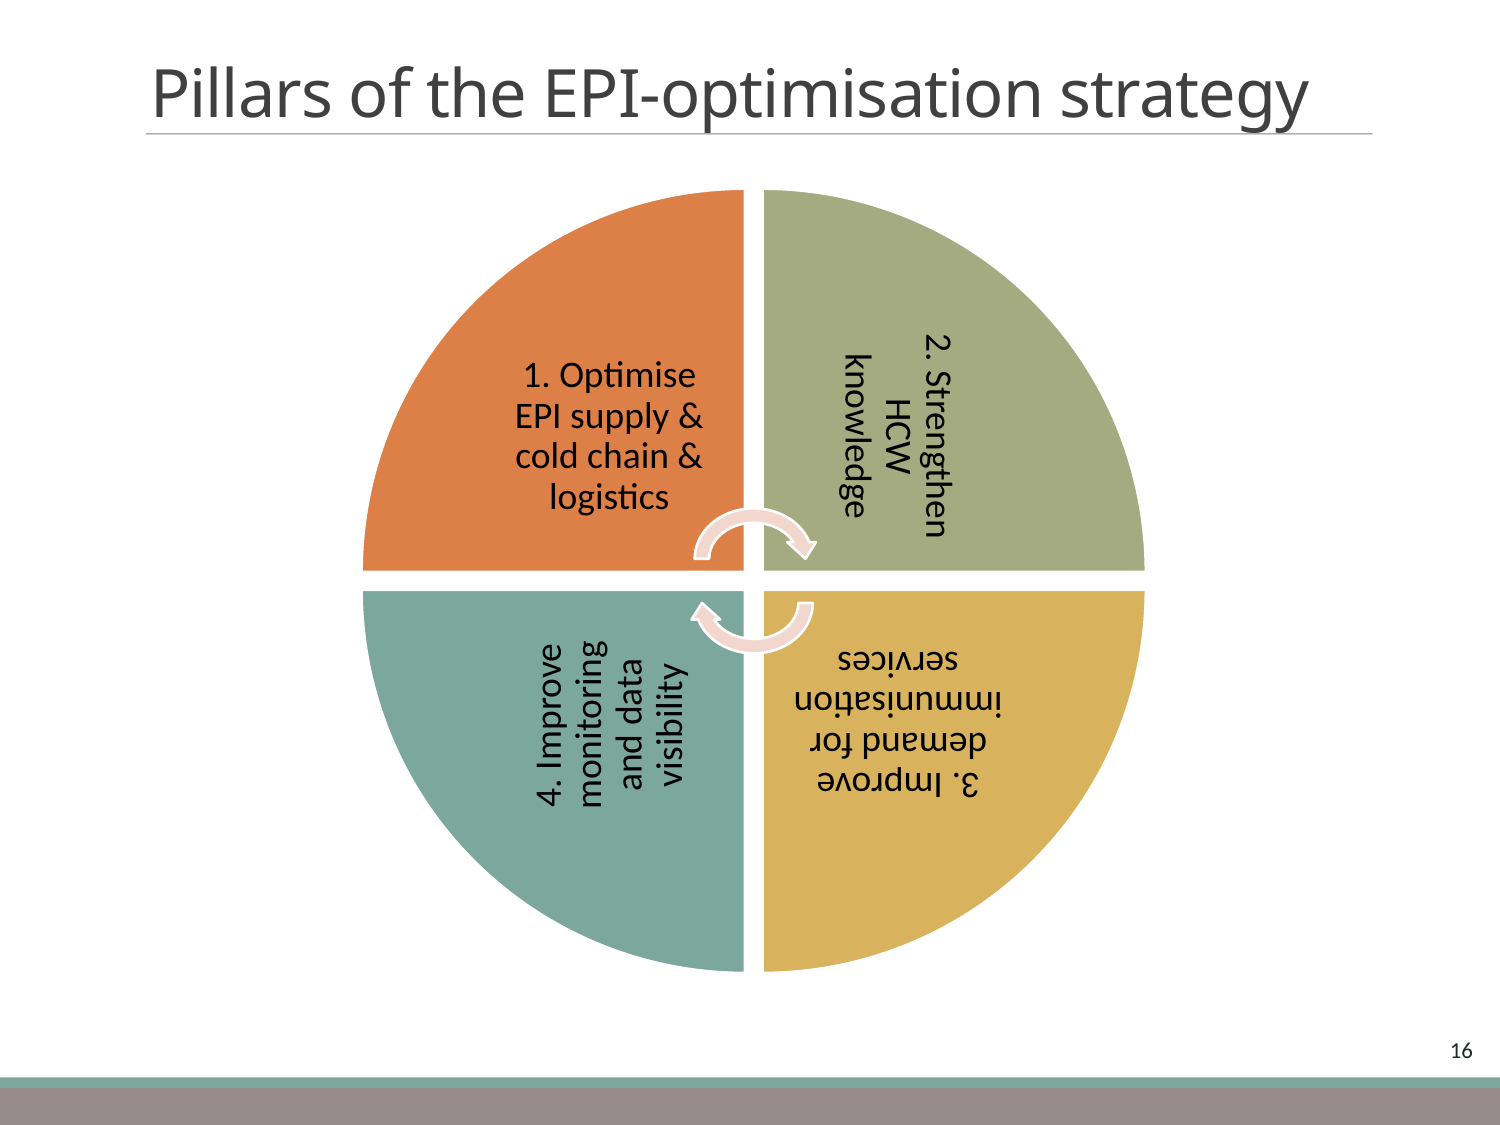

# Pillars of the EPI-optimisation strategy
2. Strengthen HCW knowledge
1. Optimise EPI supply & cold chain & logistics
4. Improve monitoring and data visibility
3. Improve demand for immunisation services